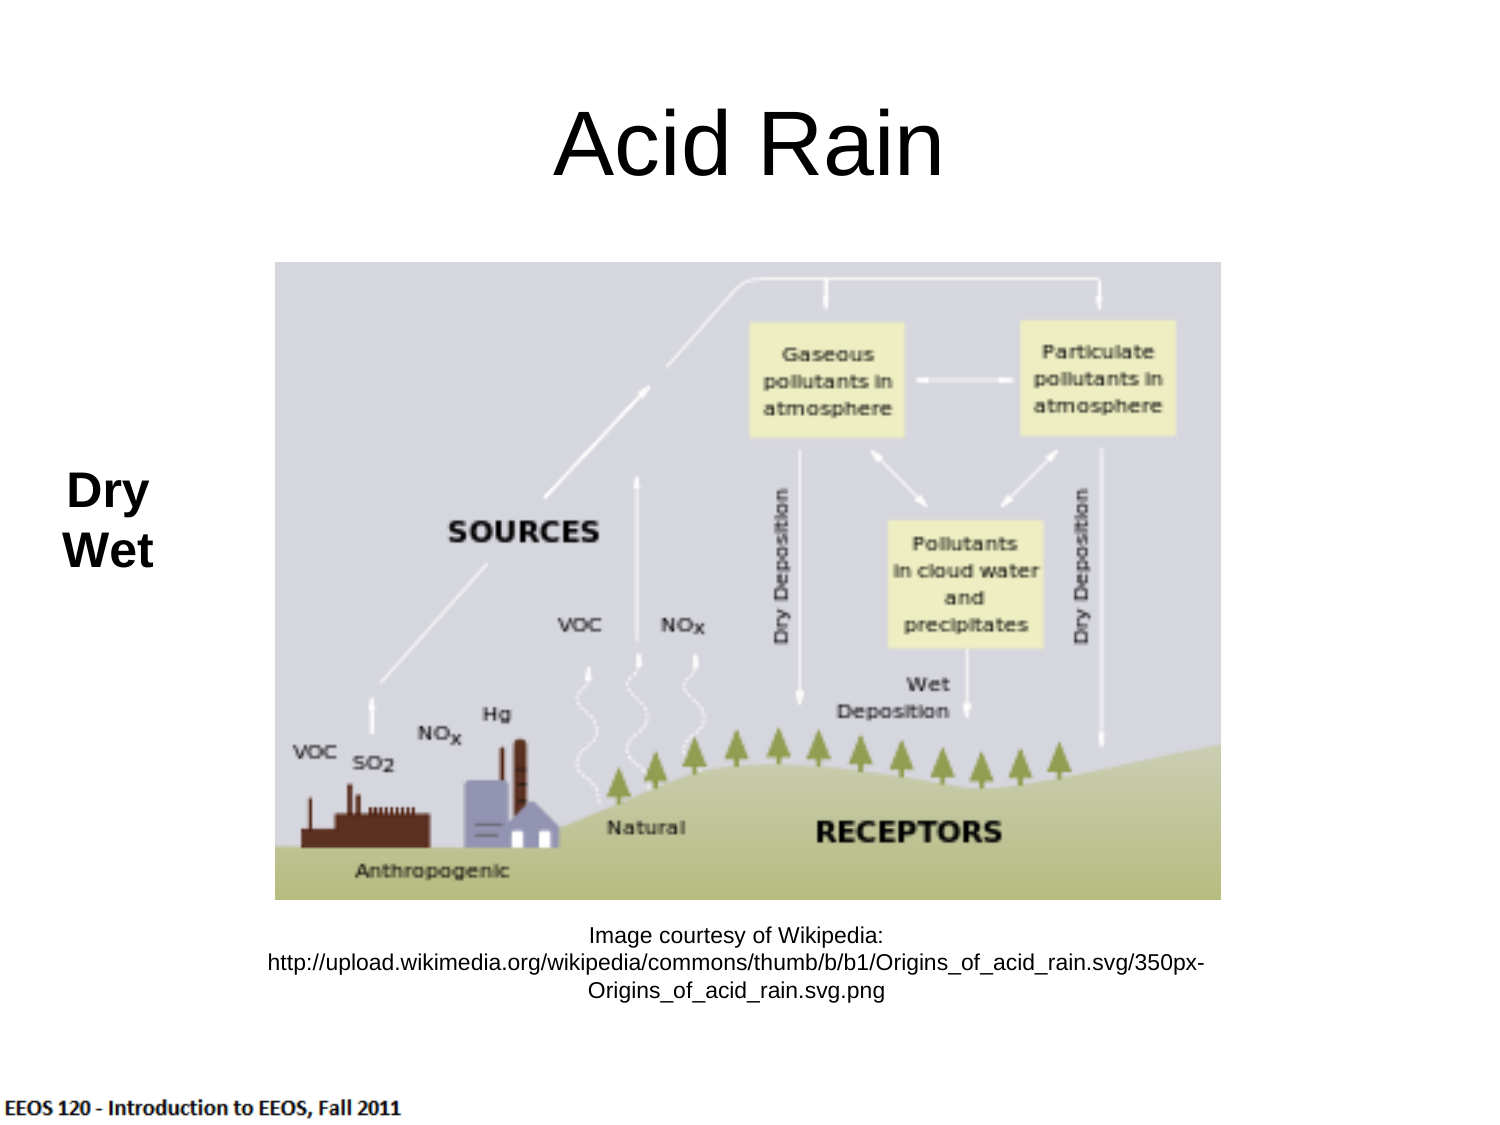

# Acid Rain
Dry
Wet
Image courtesy of Wikipedia: http://upload.wikimedia.org/wikipedia/commons/thumb/b/b1/Origins_of_acid_rain.svg/350px-Origins_of_acid_rain.svg.png